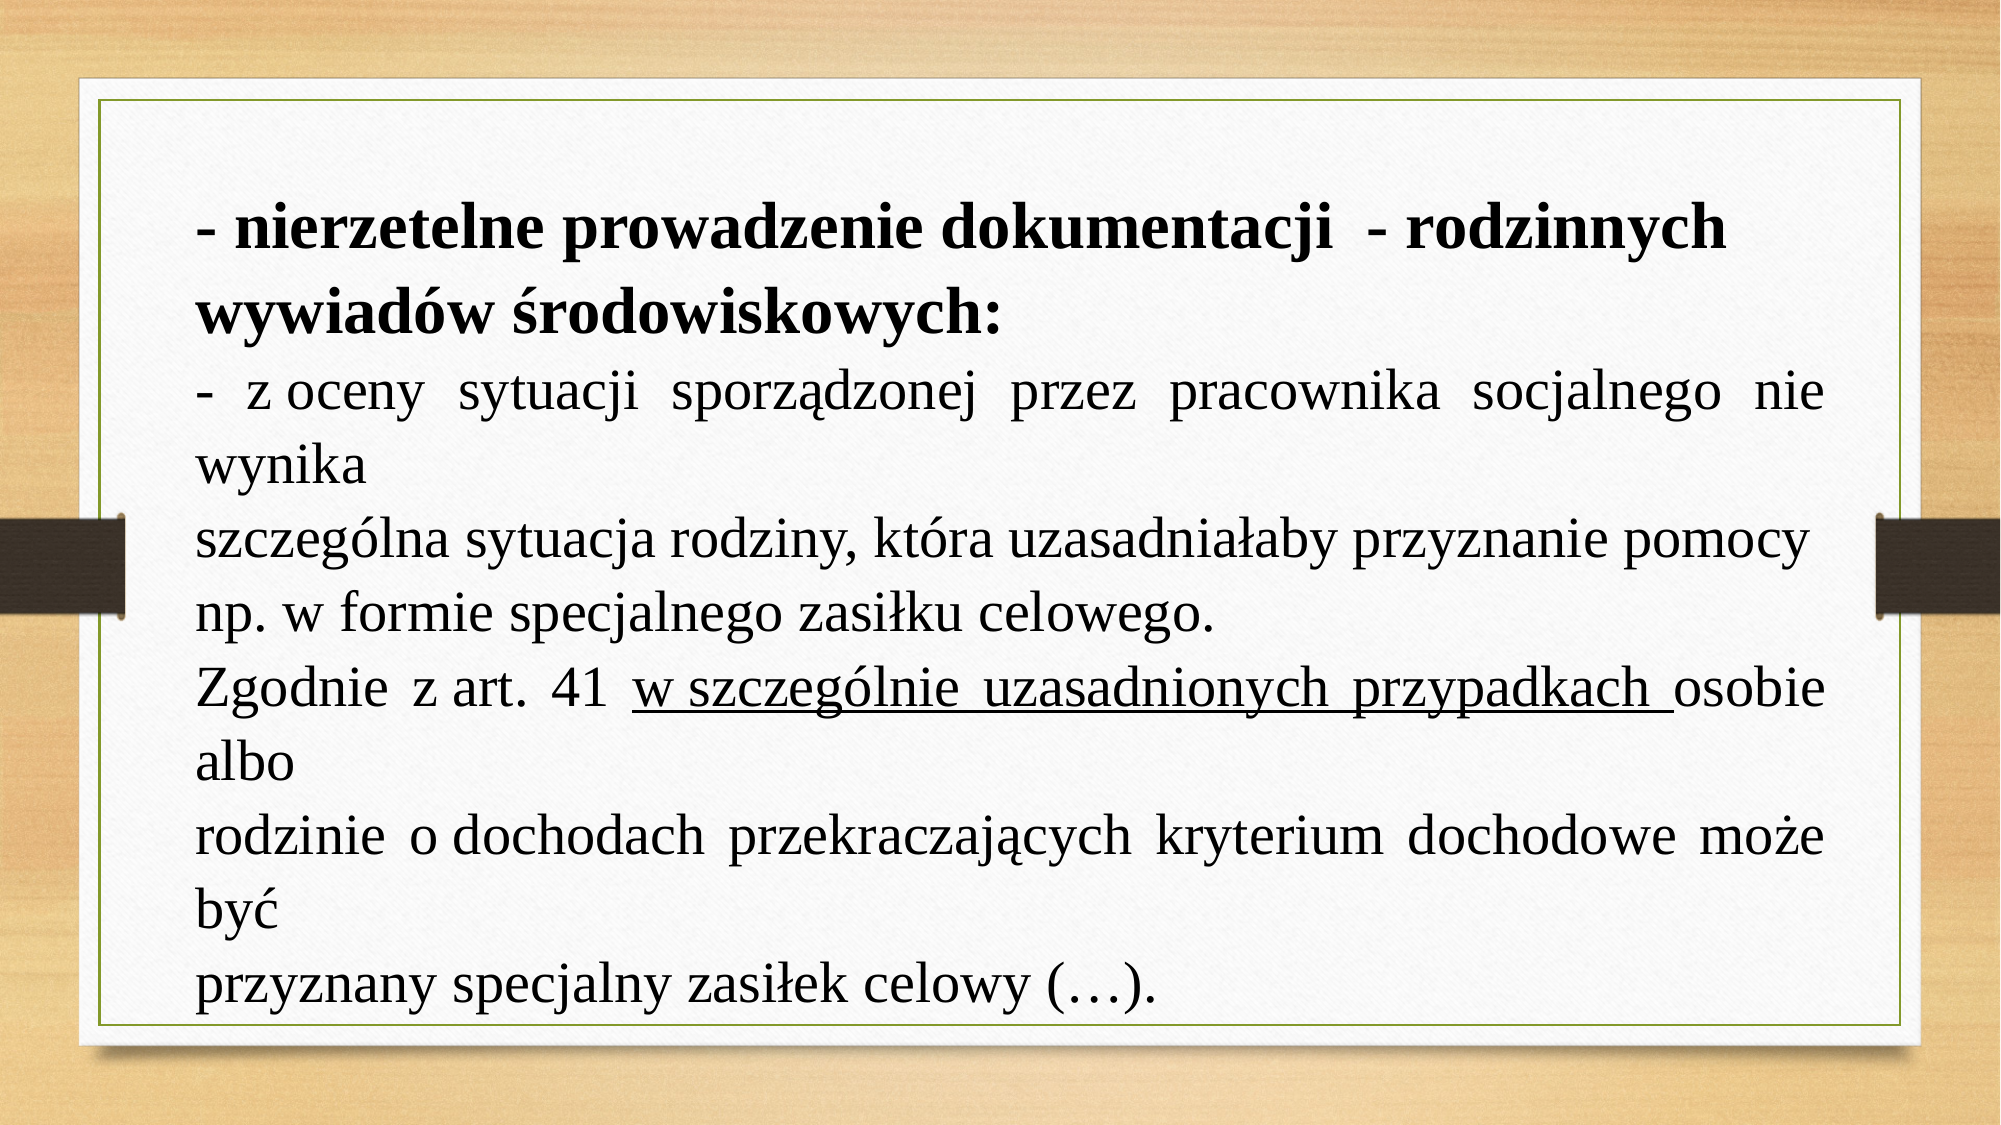

- nierzetelne prowadzenie dokumentacji - rodzinnych
wywiadów środowiskowych:
- z oceny sytuacji sporządzonej przez pracownika socjalnego nie wynika
szczególna sytuacja rodziny, która uzasadniałaby przyznanie pomocy
np. w formie specjalnego zasiłku celowego.
Zgodnie z art. 41 w szczególnie uzasadnionych przypadkach osobie albo
rodzinie o dochodach przekraczających kryterium dochodowe może być
przyznany specjalny zasiłek celowy (…).